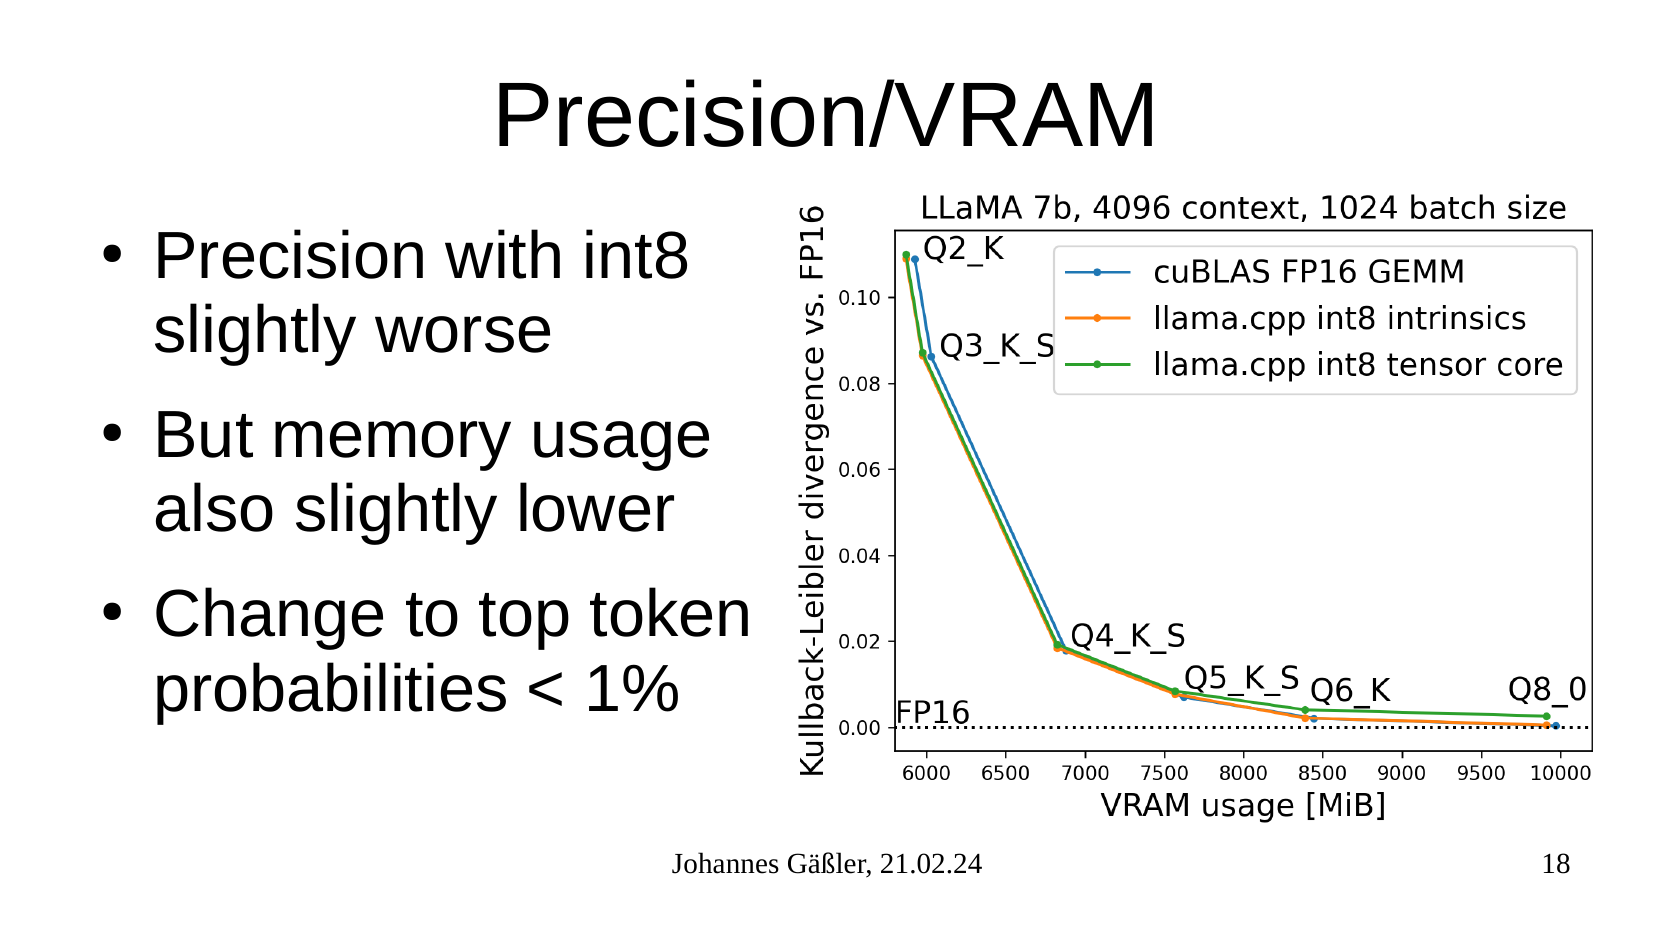

# Precision/VRAM
Precision with int8
slightly worse
But memory usage
also slightly lower
Change to top token probabilities < 1%
Johannes Gäßler, 21.02.24
18